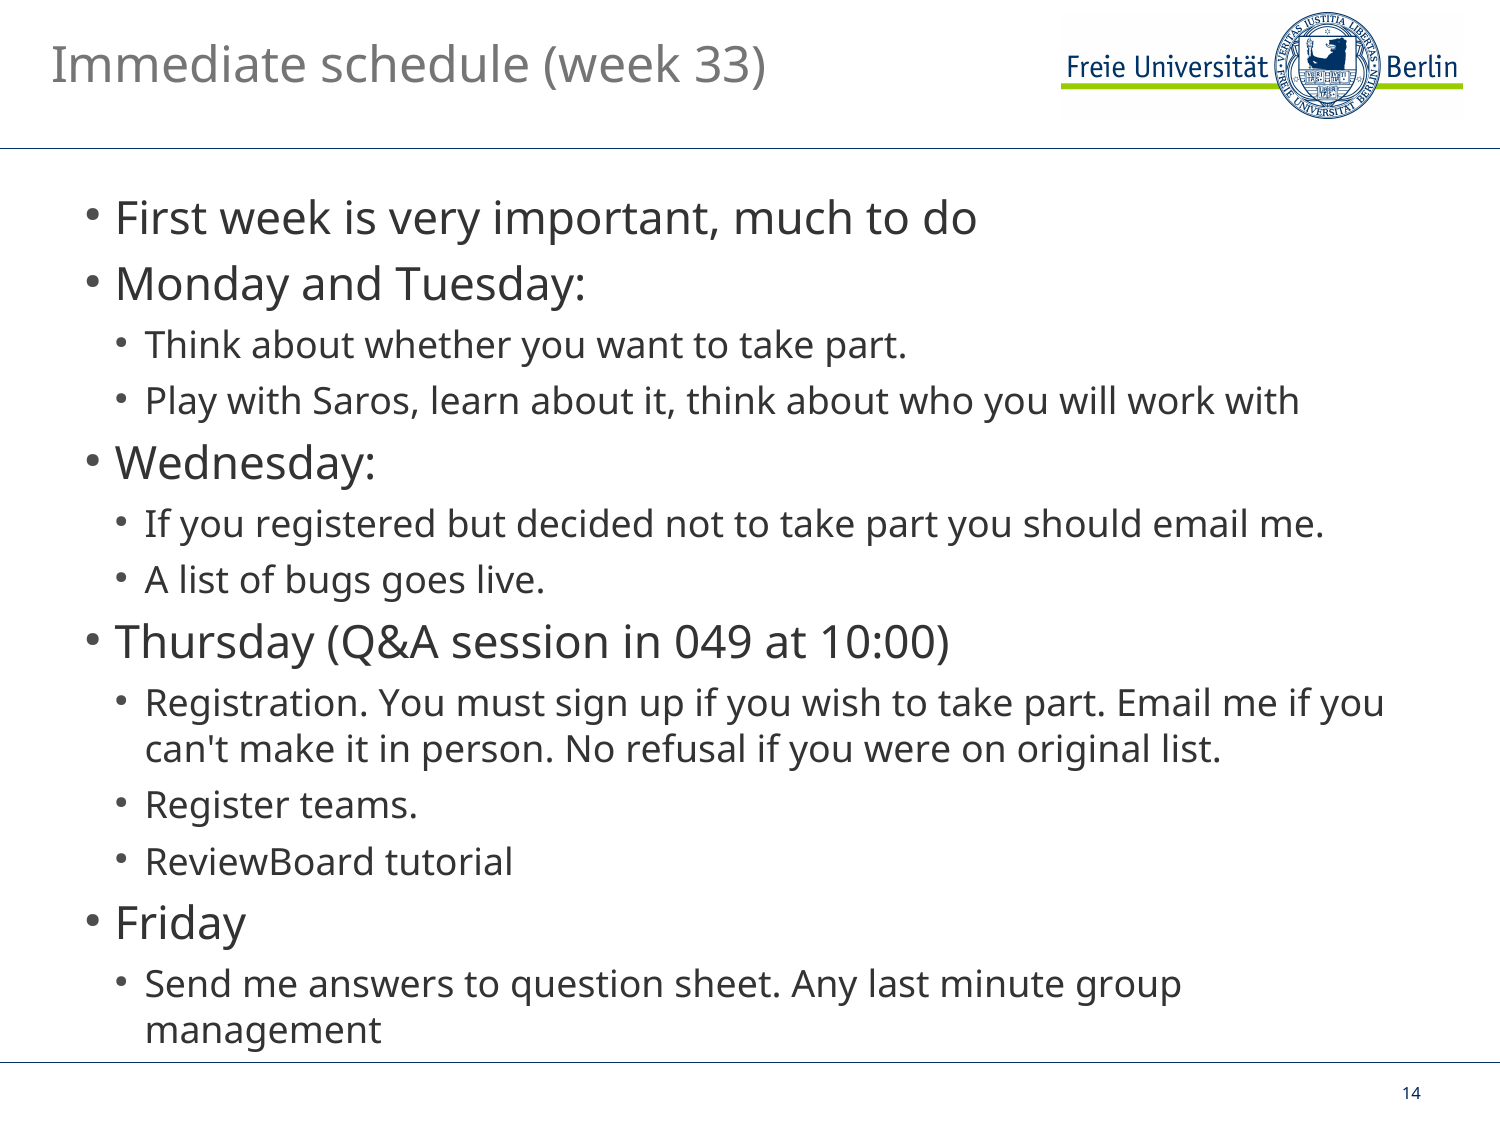

# Immediate schedule (week 33)
First week is very important, much to do
Monday and Tuesday:
Think about whether you want to take part.
Play with Saros, learn about it, think about who you will work with
Wednesday:
If you registered but decided not to take part you should email me.
A list of bugs goes live.
Thursday (Q&A session in 049 at 10:00)
Registration. You must sign up if you wish to take part. Email me if you can't make it in person. No refusal if you were on original list.
Register teams.
ReviewBoard tutorial
Friday
Send me answers to question sheet. Any last minute group management